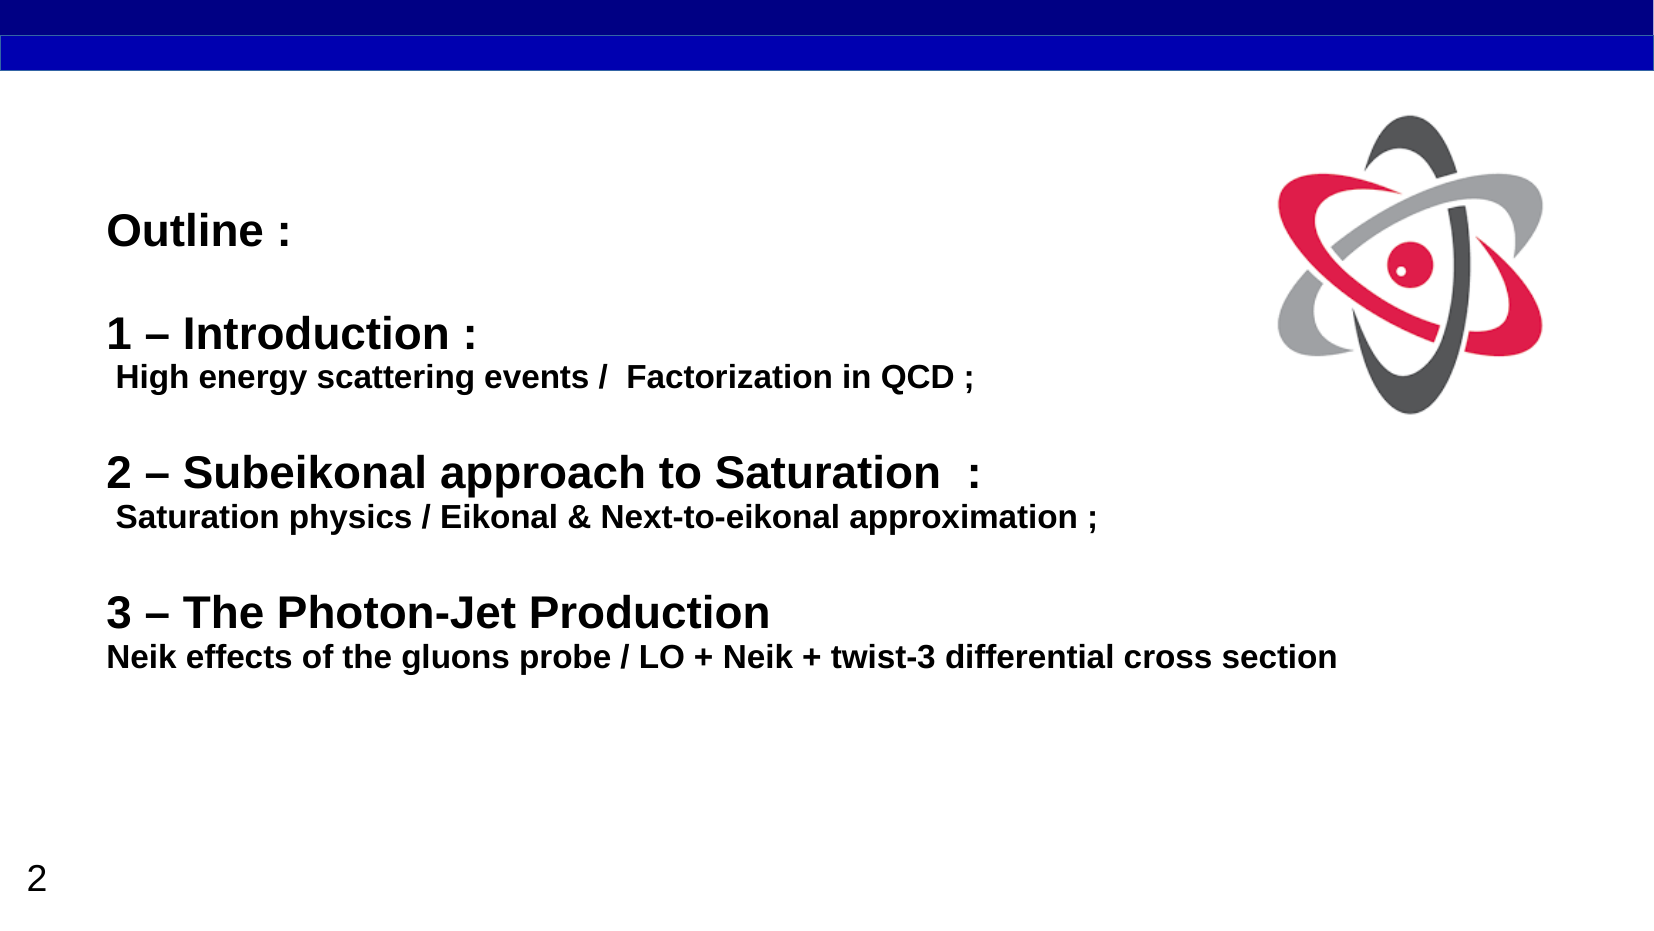

# Outline : 1 – Introduction : High energy scattering events / Factorization in QCD ; 2 – Subeikonal approach to Saturation : Saturation physics / Eikonal & Next-to-eikonal approximation ; 3 – The Photon-Jet Production Neik effects of the gluons probe / LO + Neik + twist-3 differential cross section